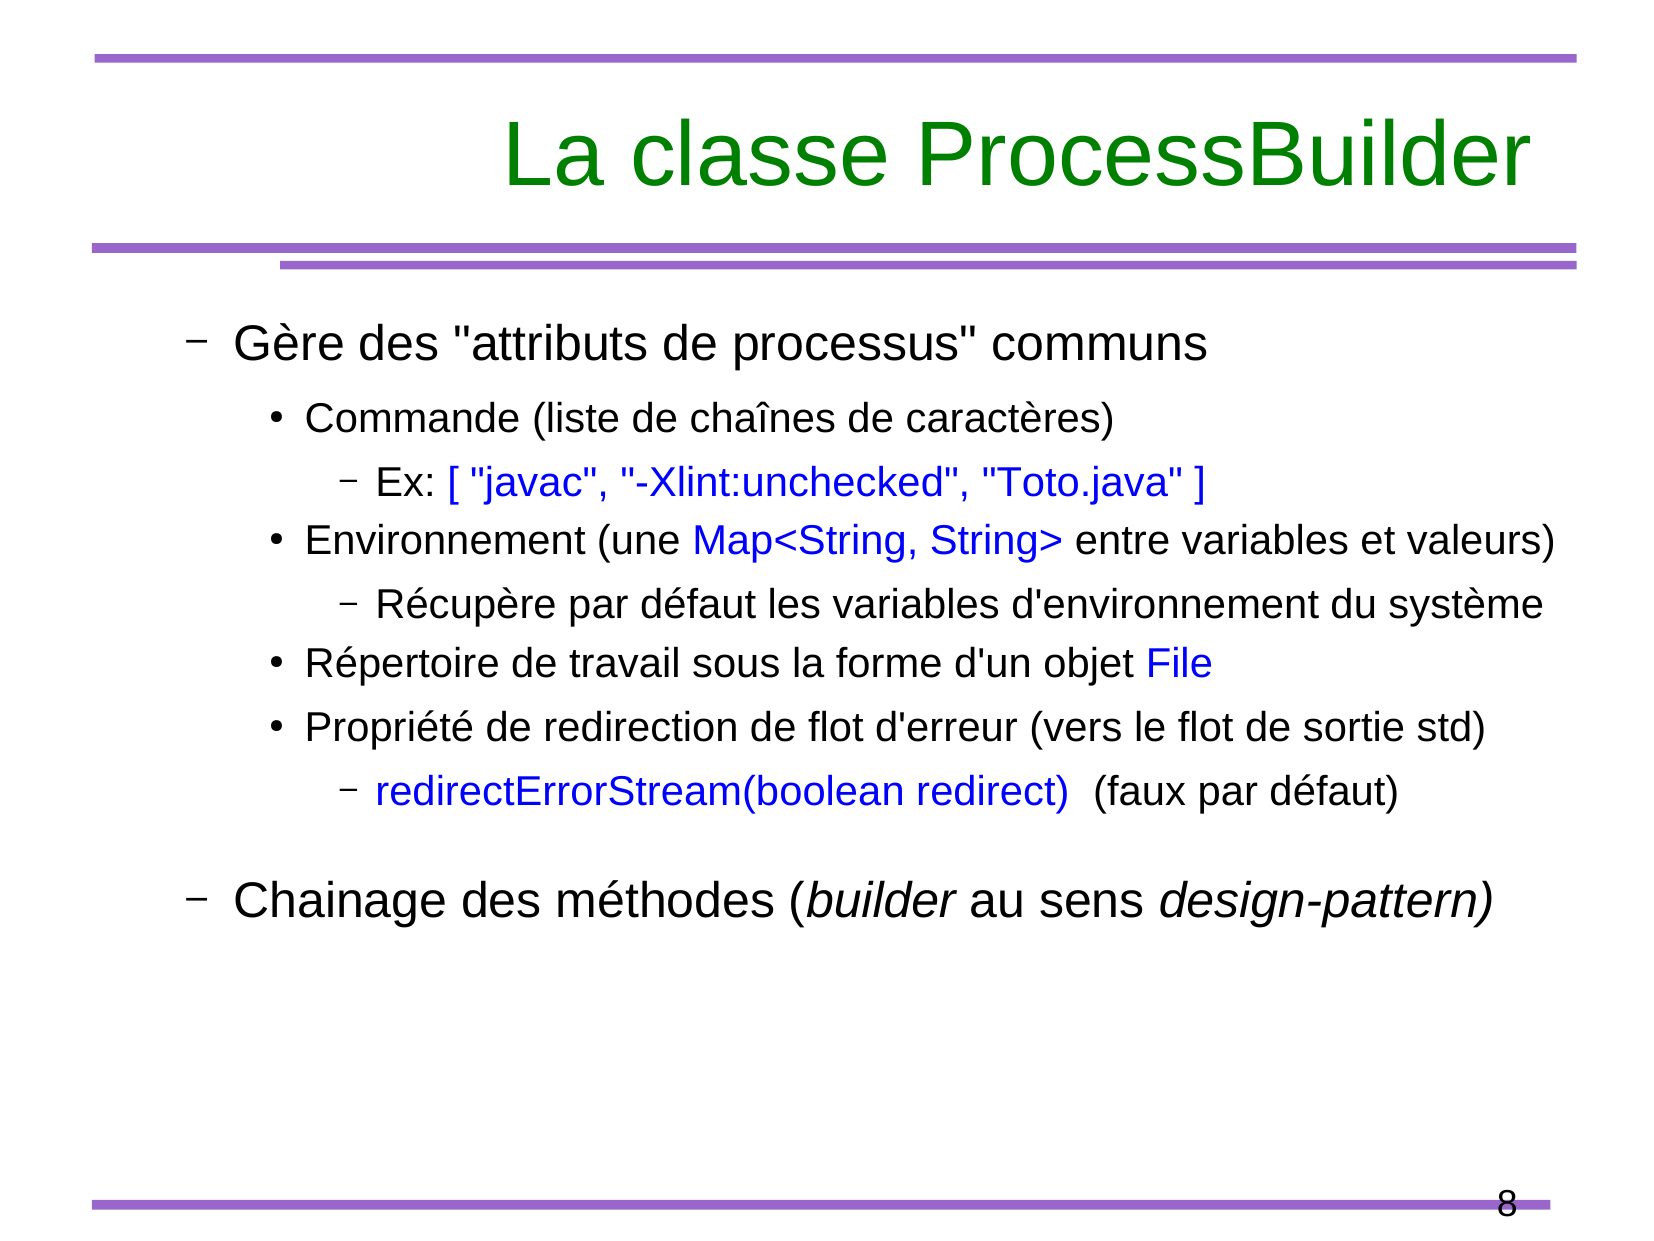

# La classe ProcessBuilder
Gère des "attributs de processus" communs
Commande (liste de chaînes de caractères)
Ex: [ "javac", "-Xlint:unchecked", "Toto.java" ]
Environnement (une Map<String, String> entre variables et valeurs)
Récupère par défaut les variables d'environnement du système
Répertoire de travail sous la forme d'un objet File
Propriété de redirection de flot d'erreur (vers le flot de sortie std)
redirectErrorStream(boolean redirect) (faux par défaut)
Chainage des méthodes (builder au sens design-pattern)